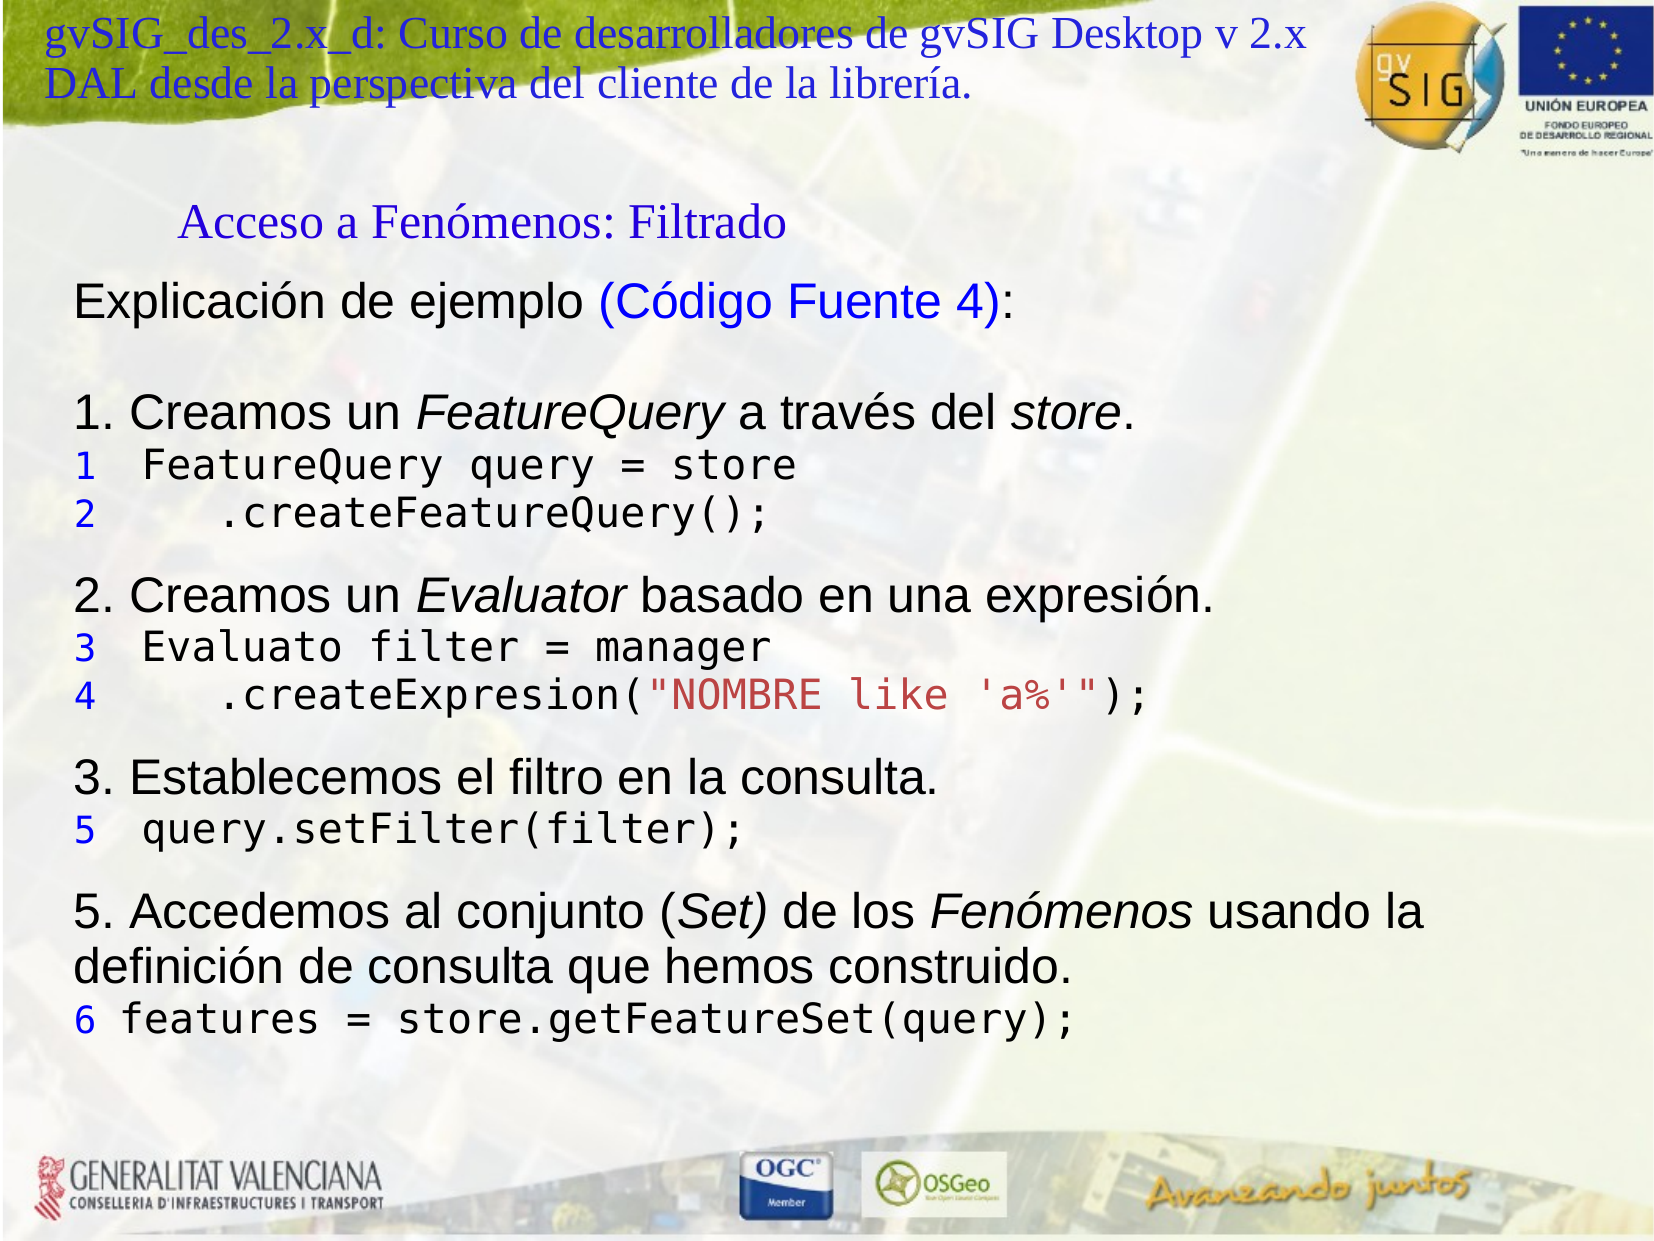

# Acceso a Fenómenos: Filtrado
Explicación de ejemplo (Código Fuente 4):
1. Creamos un FeatureQuery a través del store.
1 FeatureQuery query = store
2 .createFeatureQuery();
2. Creamos un Evaluator basado en una expresión.
3 Evaluato filter = manager
4 .createExpresion("NOMBRE like 'a%'");
3. Establecemos el filtro en la consulta.
5 query.setFilter(filter);
5. Accedemos al conjunto (Set) de los Fenómenos usando la definición de consulta que hemos construido.
6 features = store.getFeatureSet(query);